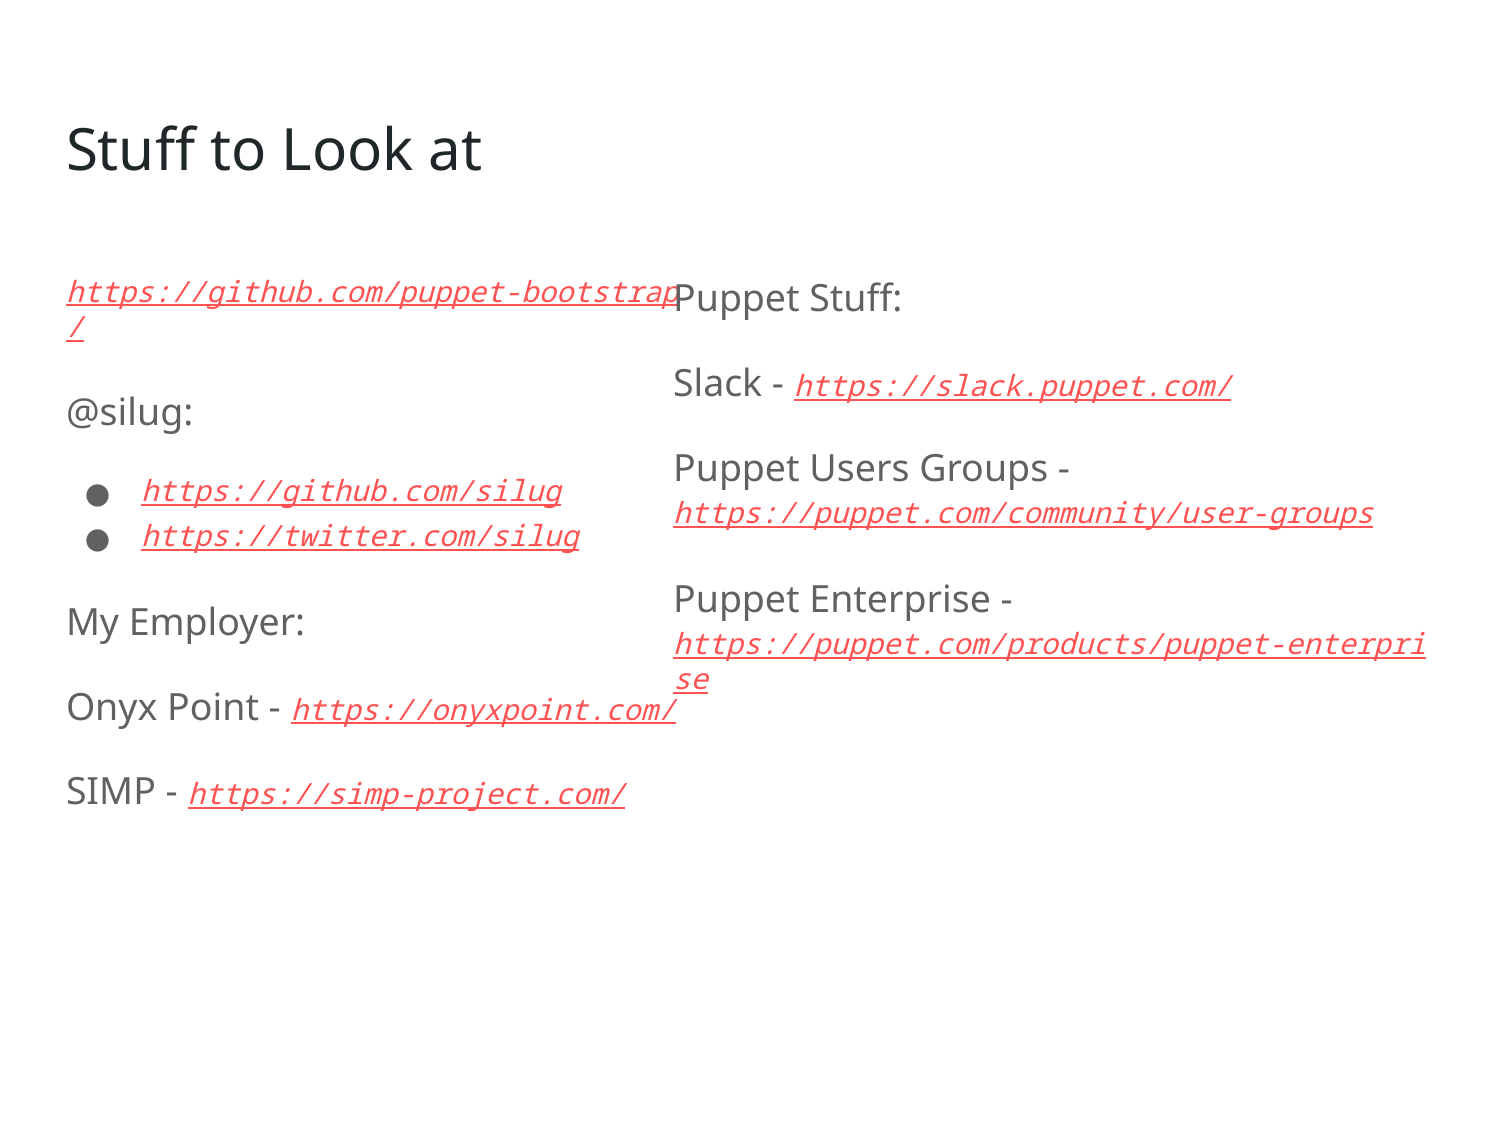

# Stuff to Look at
https://github.com/puppet-bootstrap/
@silug:
https://github.com/silug
https://twitter.com/silug
My Employer:
Onyx Point - https://onyxpoint.com/
SIMP - https://simp-project.com/
Puppet Stuff:
Slack - https://slack.puppet.com/
Puppet Users Groups - https://puppet.com/community/user-groups
Puppet Enterprise - https://puppet.com/products/puppet-enterprise